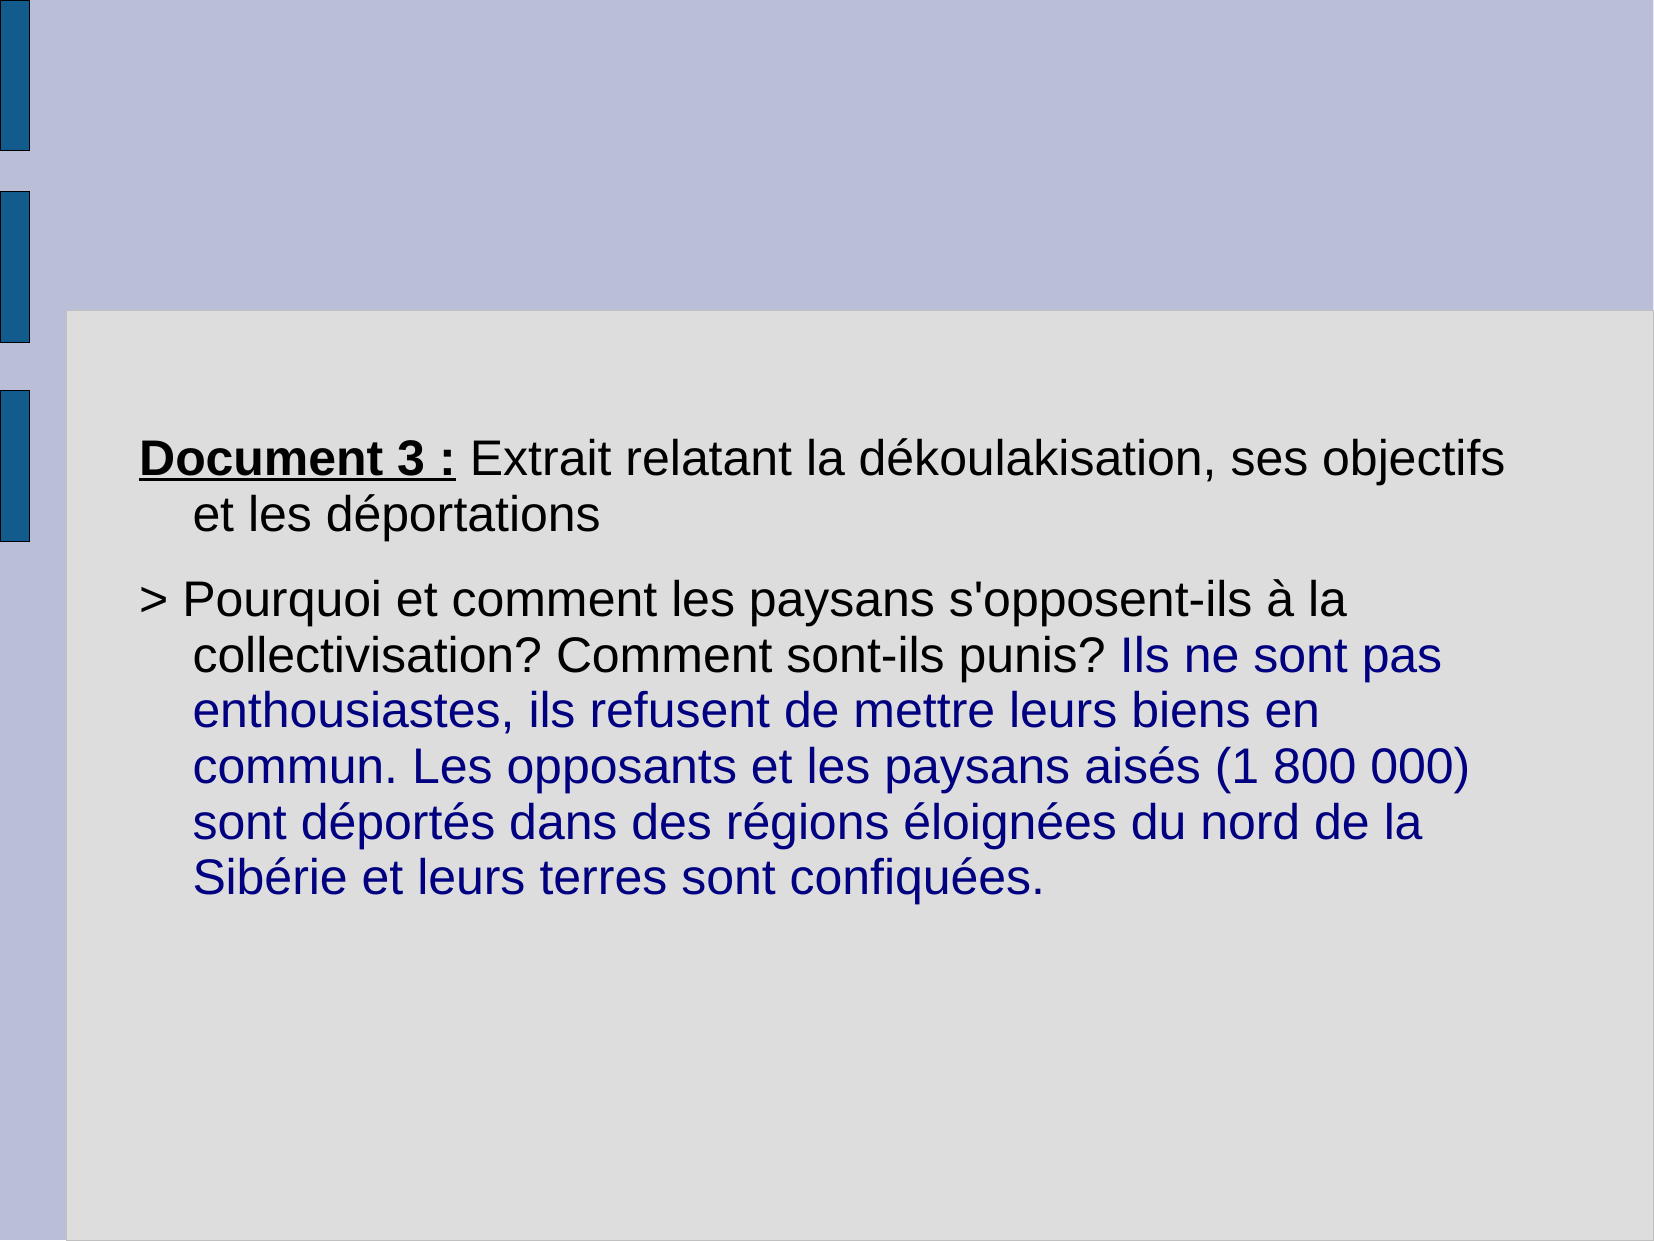

#
Document 3 : Extrait relatant la dékoulakisation, ses objectifs et les déportations
> Pourquoi et comment les paysans s'opposent-ils à la collectivisation? Comment sont-ils punis? Ils ne sont pas enthousiastes, ils refusent de mettre leurs biens en commun. Les opposants et les paysans aisés (1 800 000) sont déportés dans des régions éloignées du nord de la Sibérie et leurs terres sont confiquées.